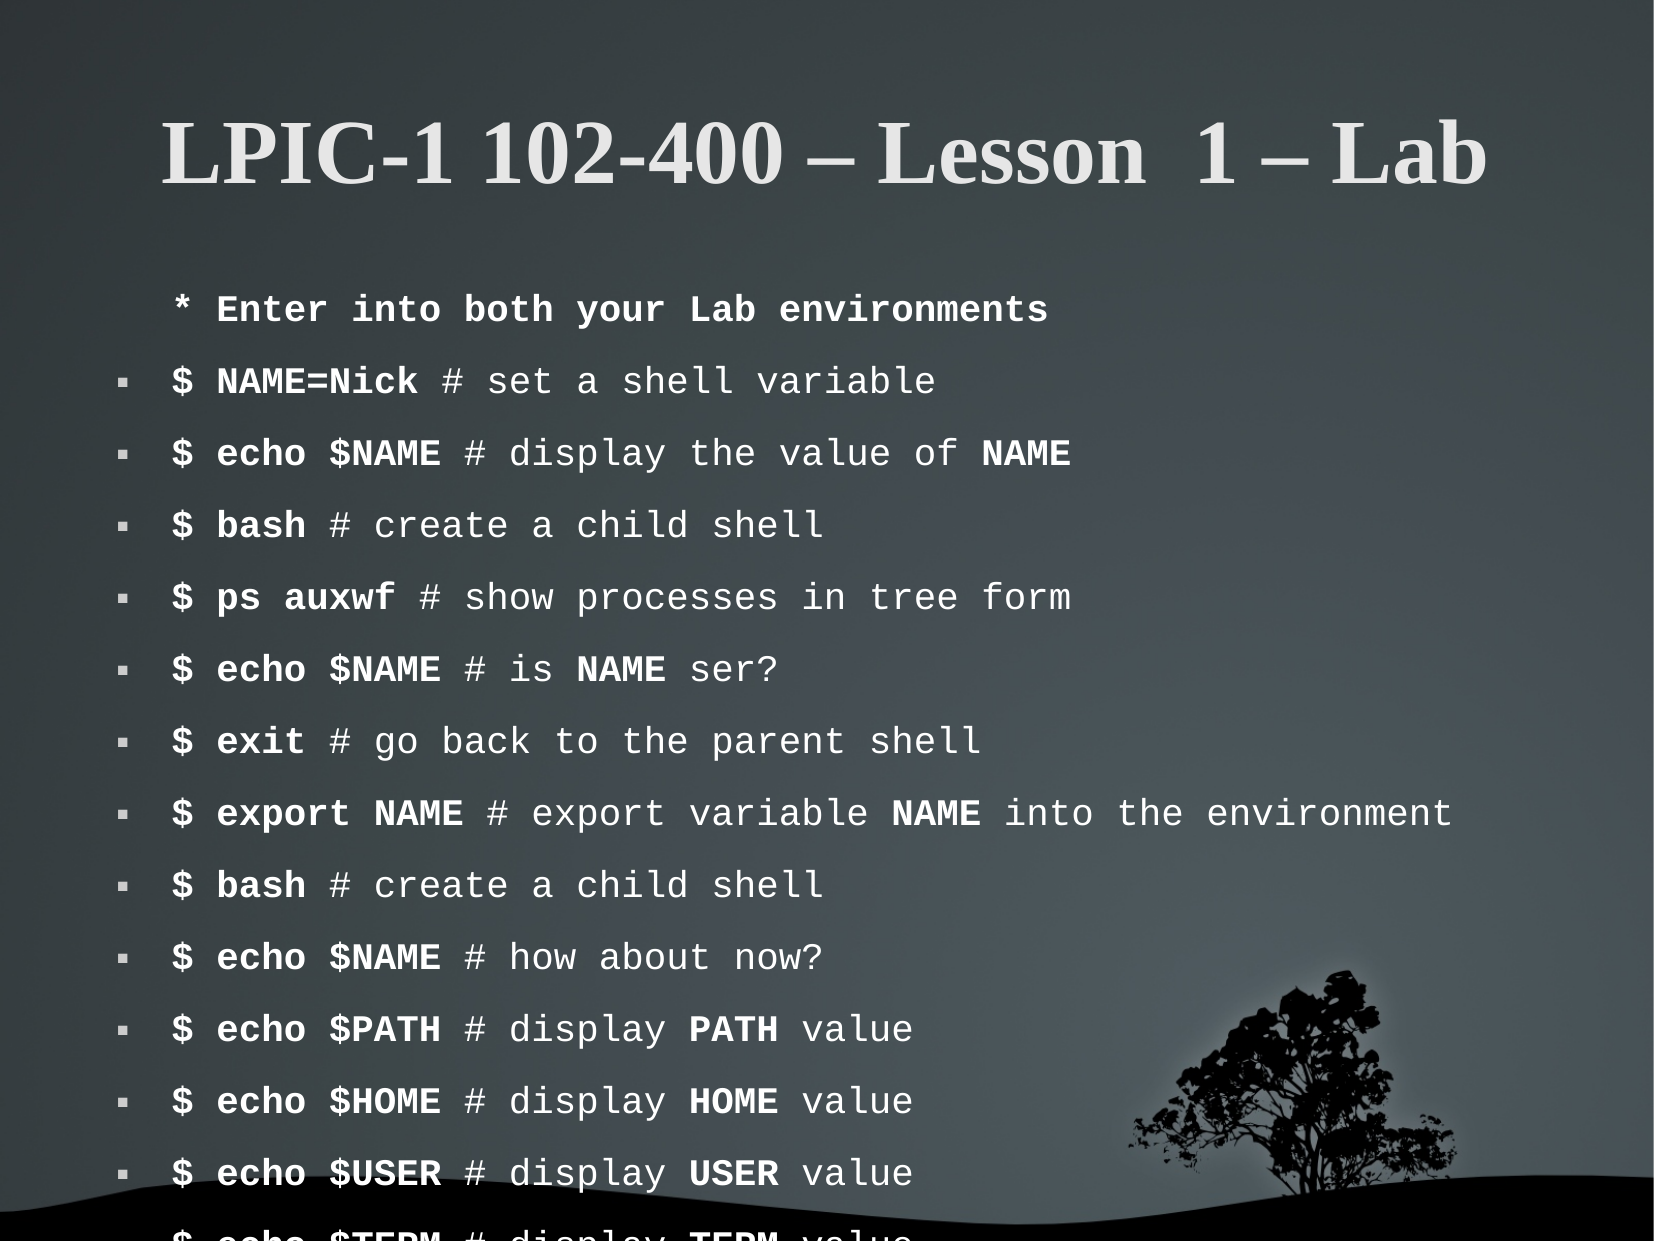

# LPIC-1 102-400 – Lesson 1 – Lab
* Enter into both your Lab environments
$ NAME=Nick # set a shell variable
$ echo $NAME # display the value of NAME
$ bash # create a child shell
$ ps auxwf # show processes in tree form
$ echo $NAME # is NAME ser?
$ exit # go back to the parent shell
$ export NAME # export variable NAME into the environment
$ bash # create a child shell
$ echo $NAME # how about now?
$ echo $PATH # display PATH value
$ echo $HOME # display HOME value
$ echo $USER # display USER value
$ echo $TERM # display TERM value